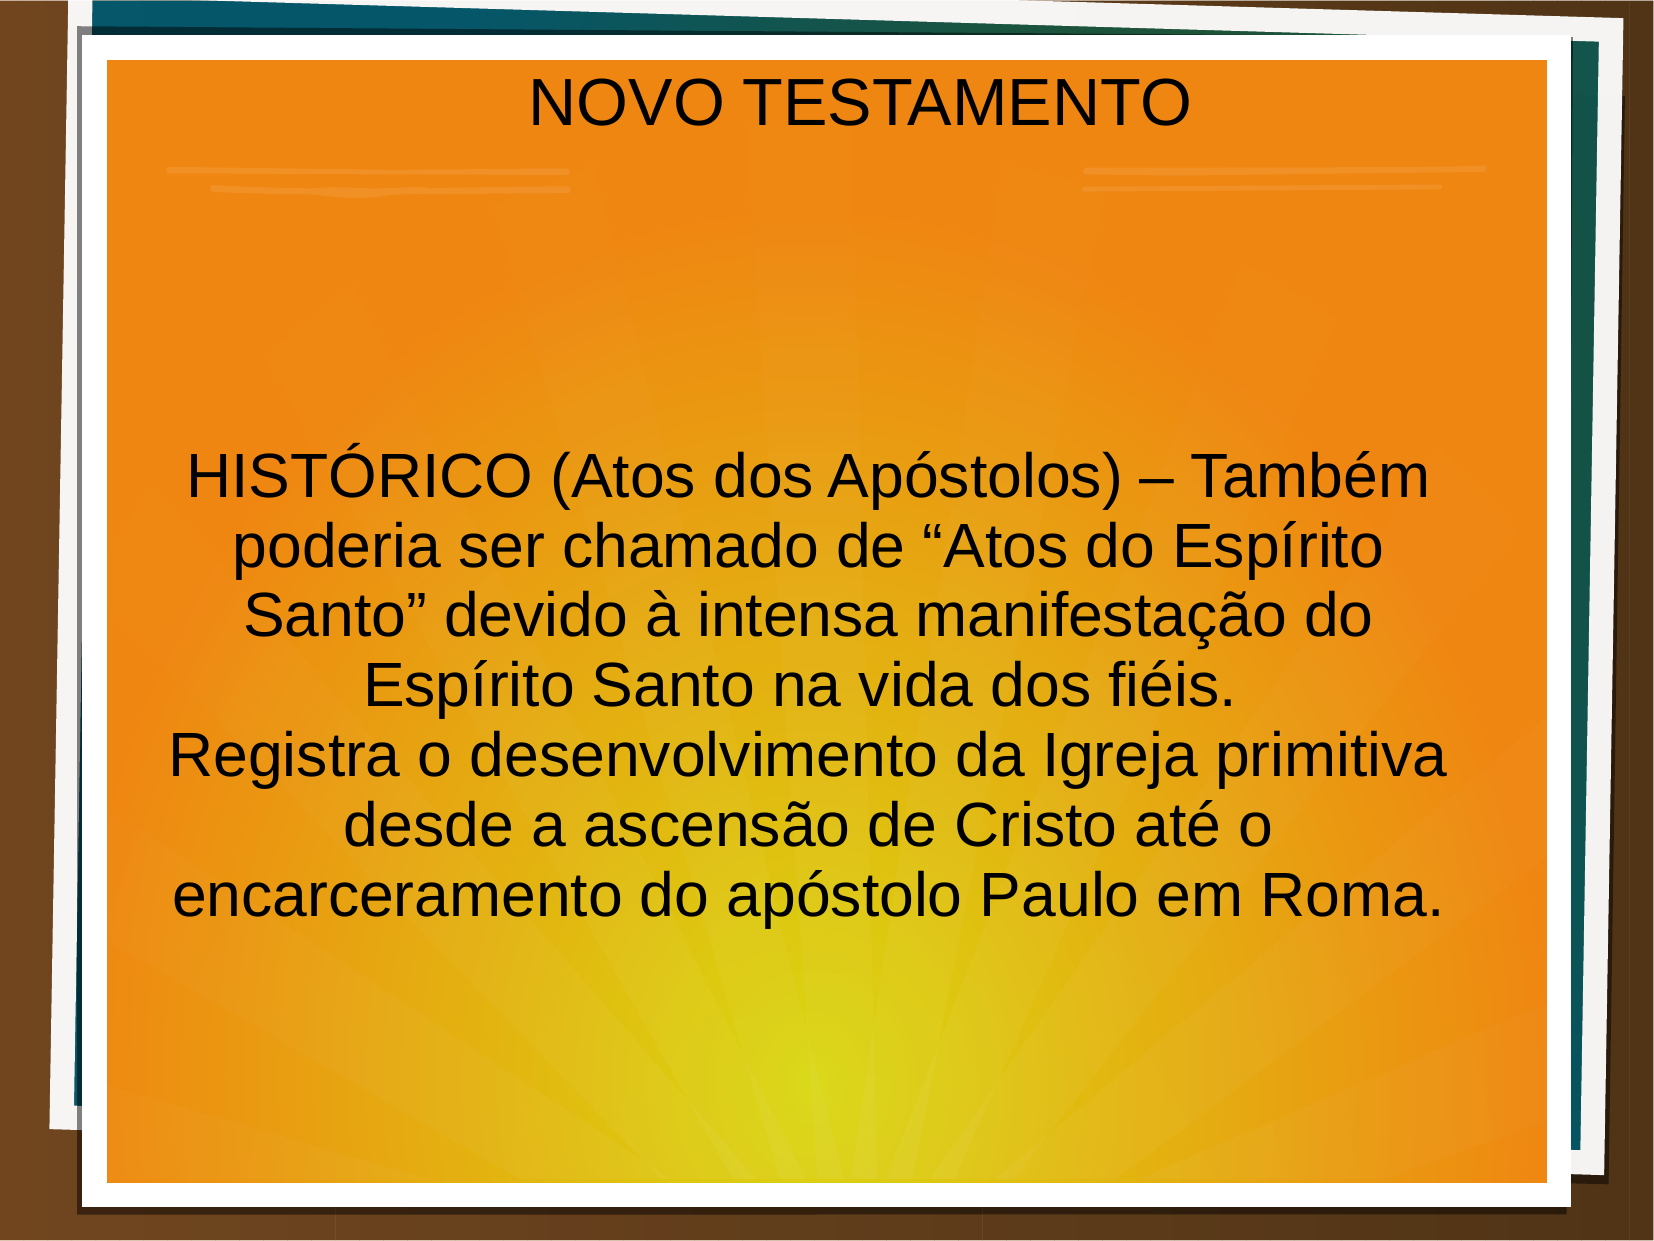

# NOVO TESTAMENTO
HISTÓRICO (Atos dos Apóstolos) – Também poderia ser chamado de “Atos do Espírito Santo” devido à intensa manifestação do Espírito Santo na vida dos fiéis.
Registra o desenvolvimento da Igreja primitiva desde a ascensão de Cristo até o encarceramento do apóstolo Paulo em Roma.